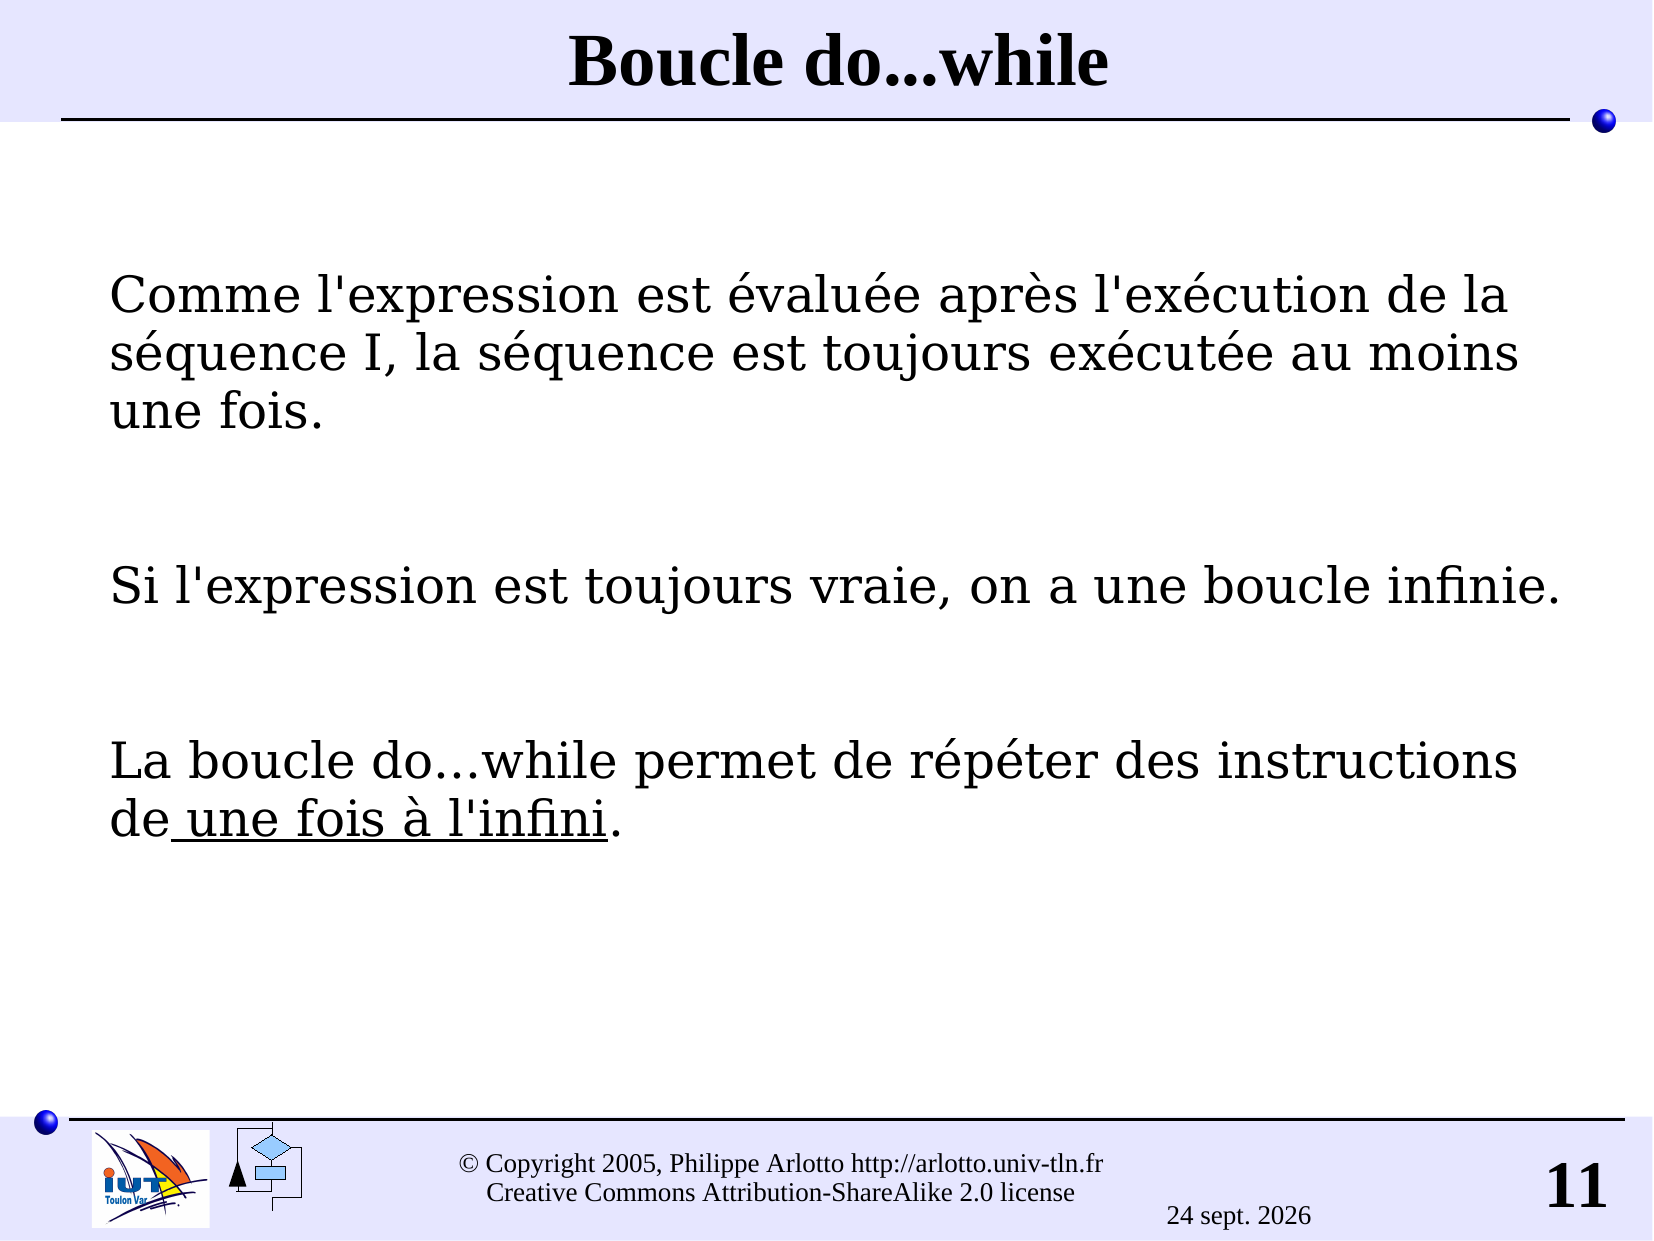

# Boucle do...while
Comme l'expression est évaluée après l'exécution de la
séquence I, la séquence est toujours exécutée au moins
une fois.
Si l'expression est toujours vraie, on a une boucle infinie.
La boucle do...while permet de répéter des instructions
de une fois à l'infini.